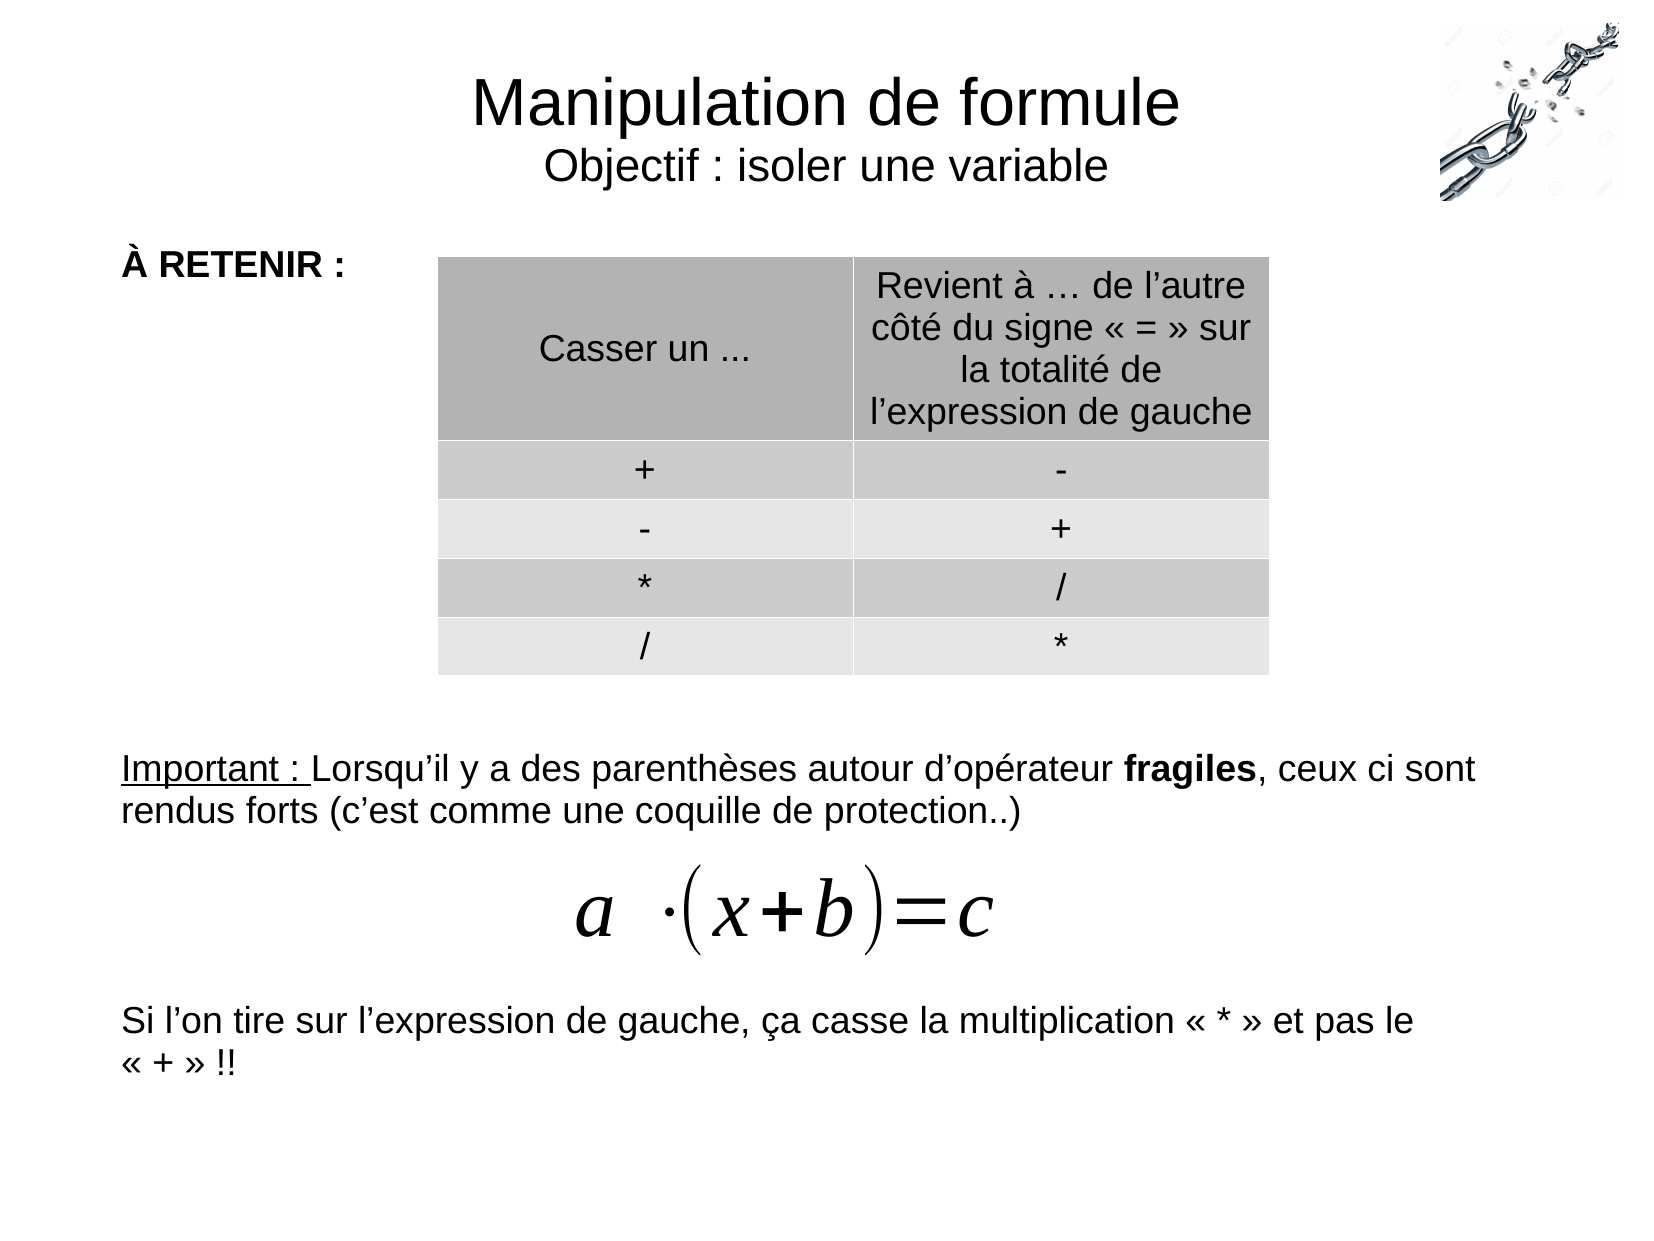

# Manipulation de formule Objectif : isoler une variable
À RETENIR :
Important : Lorsqu’il y a des parenthèses autour d’opérateur fragiles, ceux ci sont rendus forts (c’est comme une coquille de protection..)
Si l’on tire sur l’expression de gauche, ça casse la multiplication « * » et pas le « + » !!
| Casser un ... | Revient à … de l’autre côté du signe « = » sur la totalité de l’expression de gauche |
| --- | --- |
| + | - |
| - | + |
| \* | / |
| / | \* |